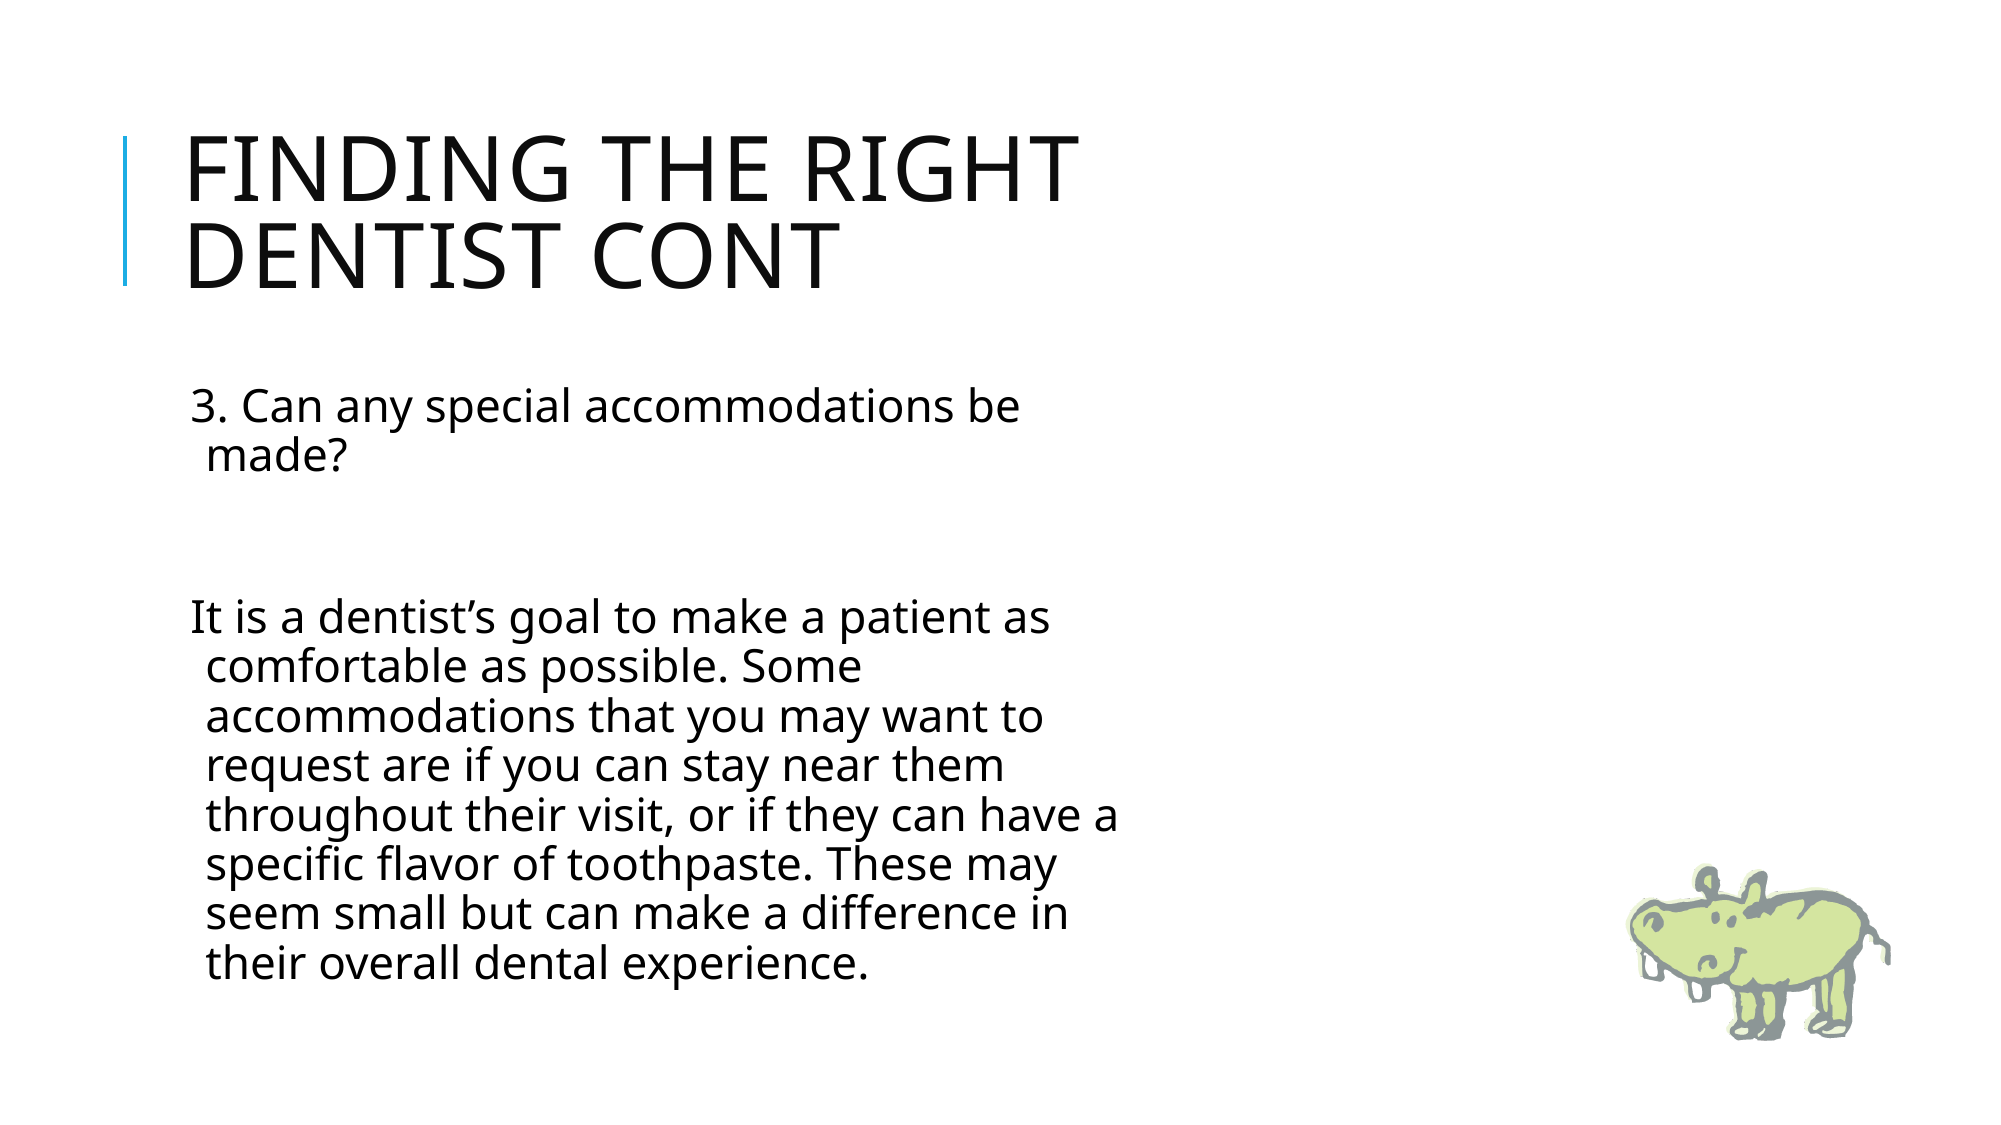

# Finding the right dentist cont
3. Can any special accommodations be made?
It is a dentist’s goal to make a patient as comfortable as possible. Some accommodations that you may want to request are if you can stay near them throughout their visit, or if they can have a specific flavor of toothpaste. These may seem small but can make a difference in their overall dental experience.